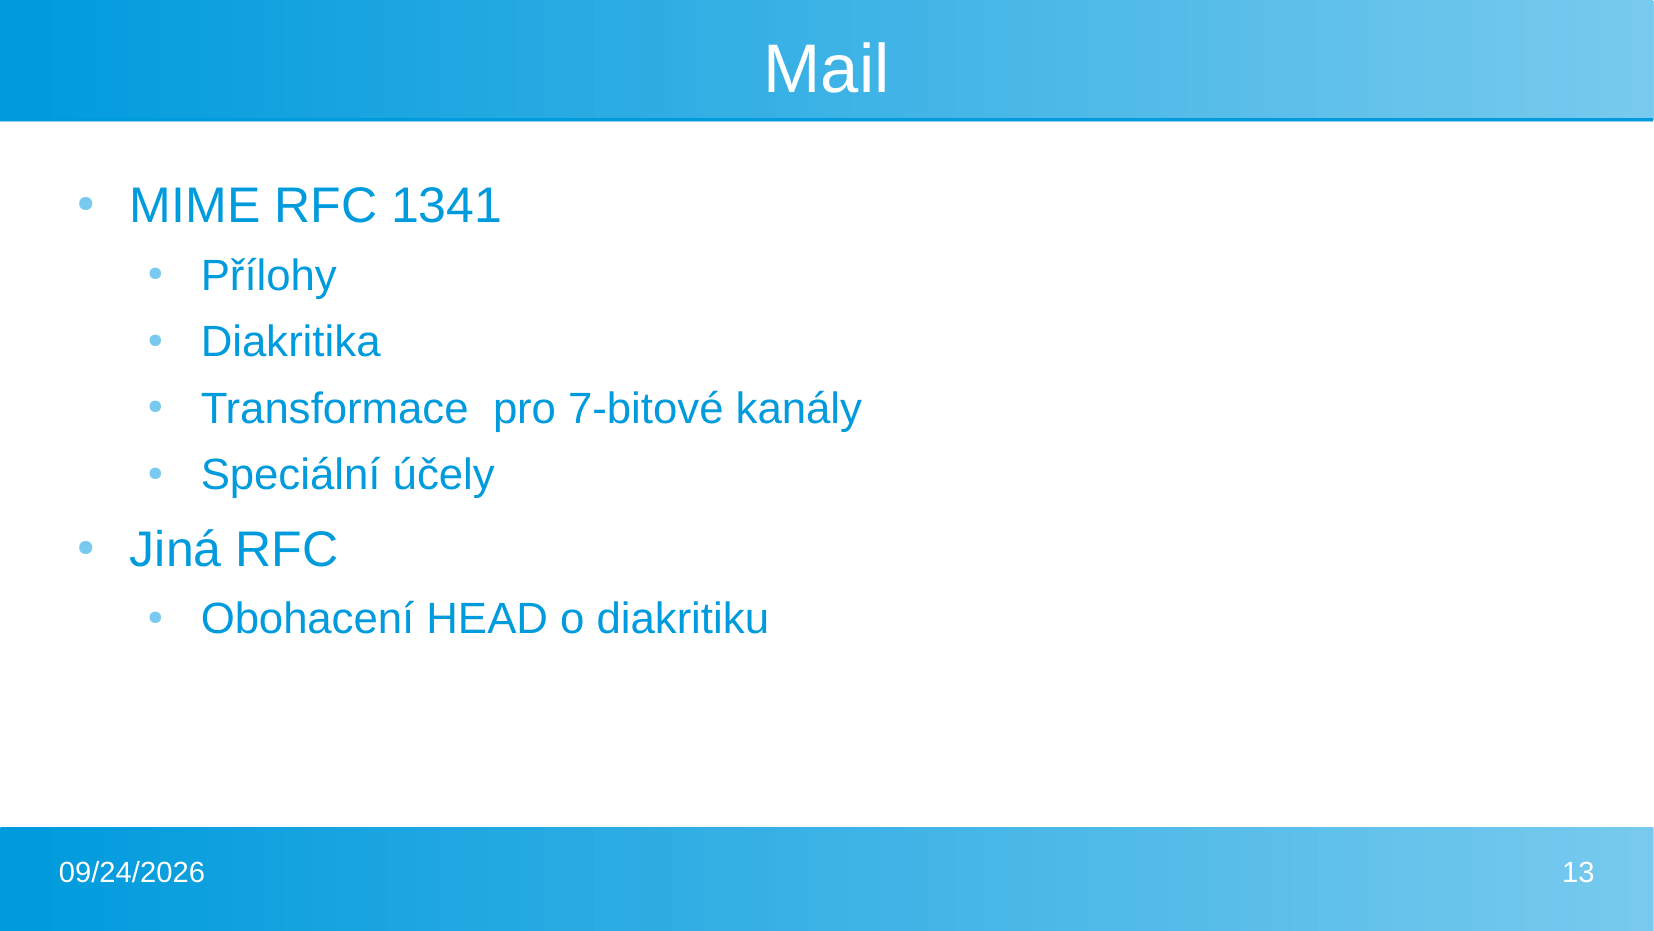

# Mail
MIME RFC 1341
Přílohy
Diakritika
Transformace pro 7-bitové kanály
Speciální účely
Jiná RFC
Obohacení HEAD o diakritiku
13